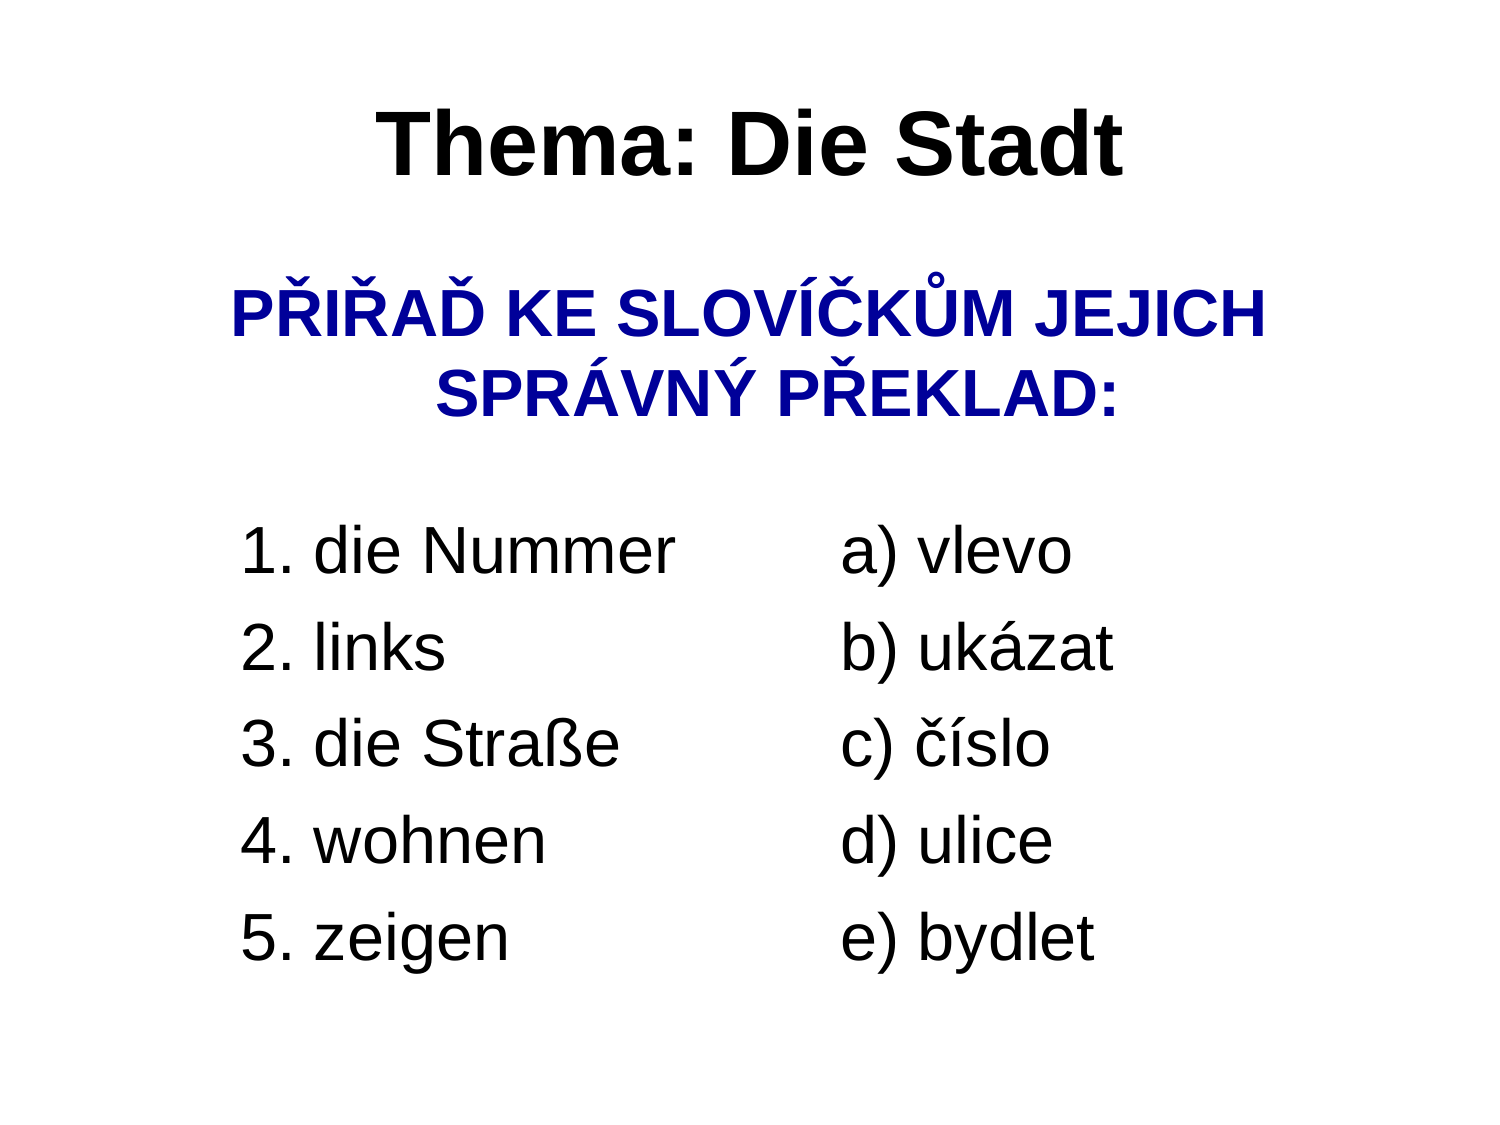

# Thema: Die Stadt
PŘIŘAĎ KE SLOVÍČKŮM JEJICH SPRÁVNÝ PŘEKLAD:
		1. die Nummer		a) vlevo
		2. links			b) ukázat
		3. die Straße		c) číslo
		4. wohnen		d) ulice
		5. zeigen			e) bydlet